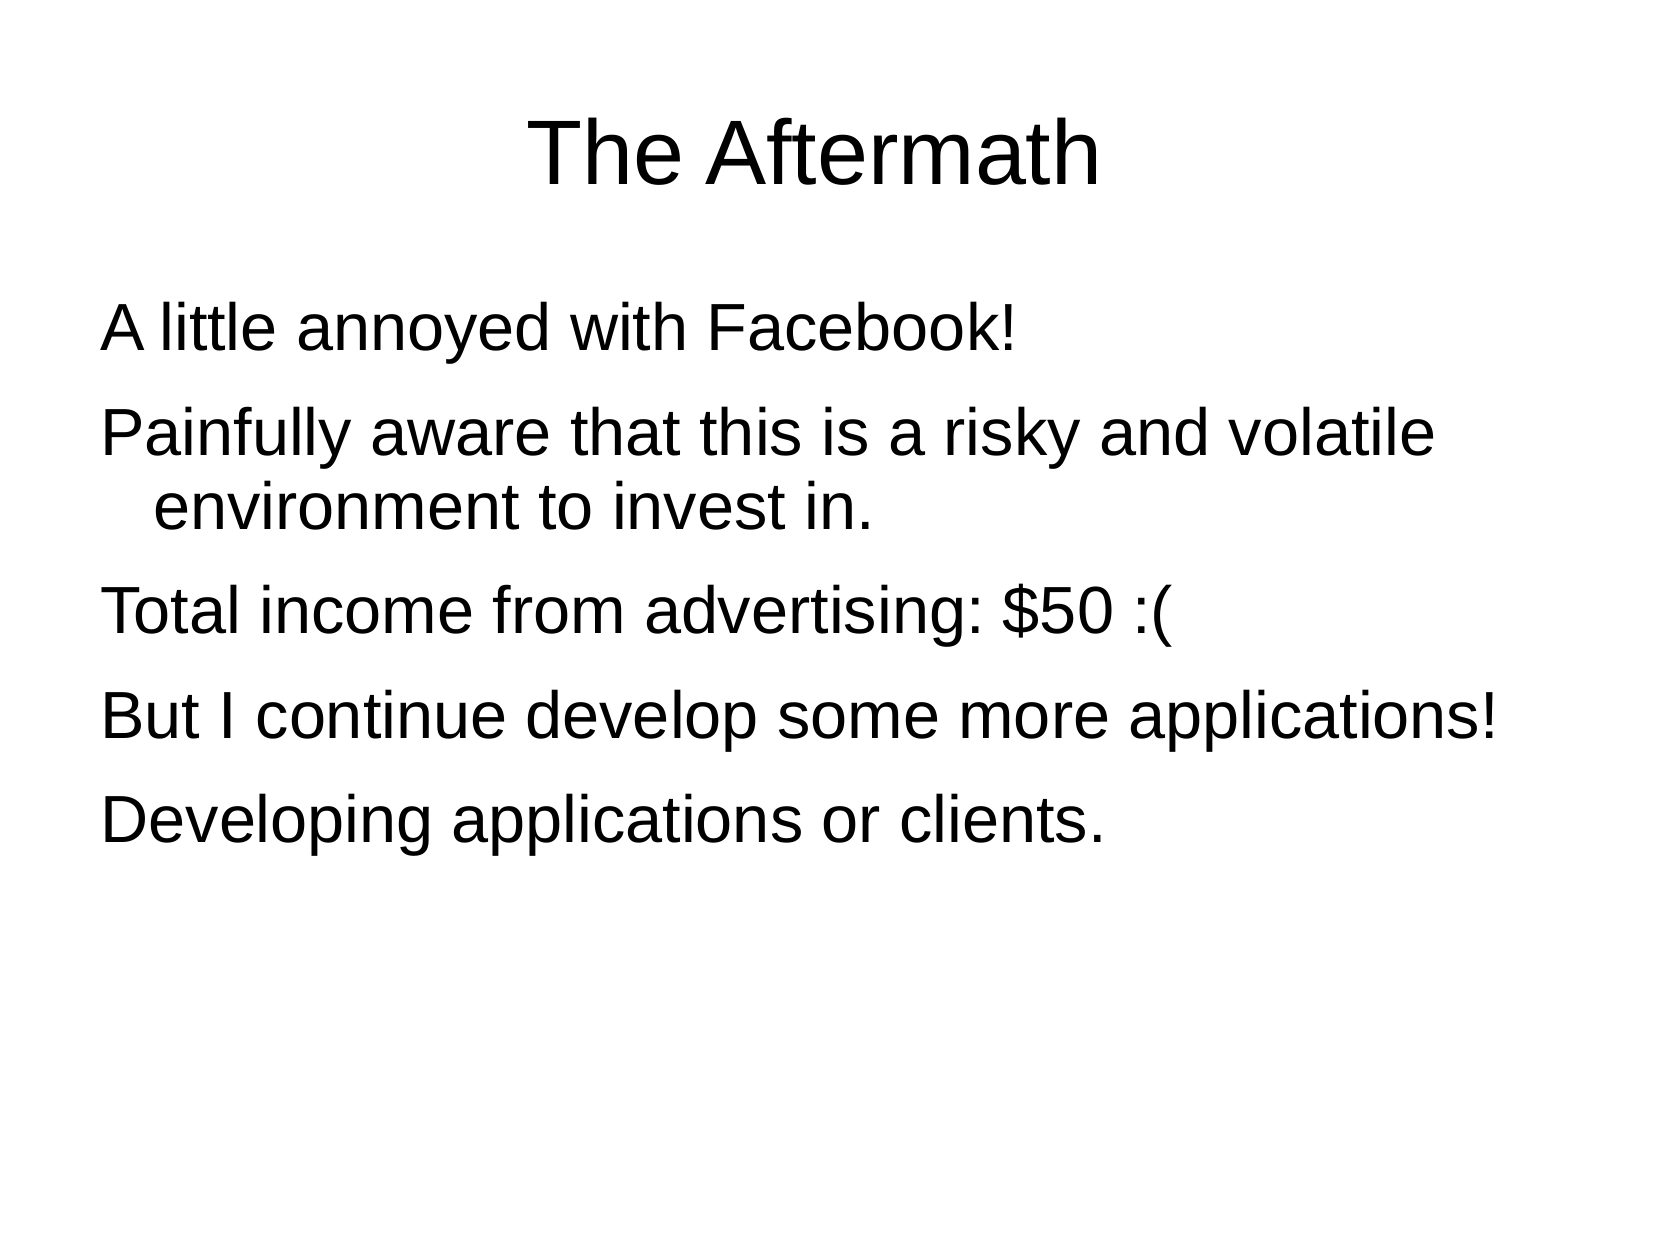

# The Aftermath
A little annoyed with Facebook!
Painfully aware that this is a risky and volatile environment to invest in.
Total income from advertising: $50 :(
But I continue develop some more applications!
Developing applications or clients.